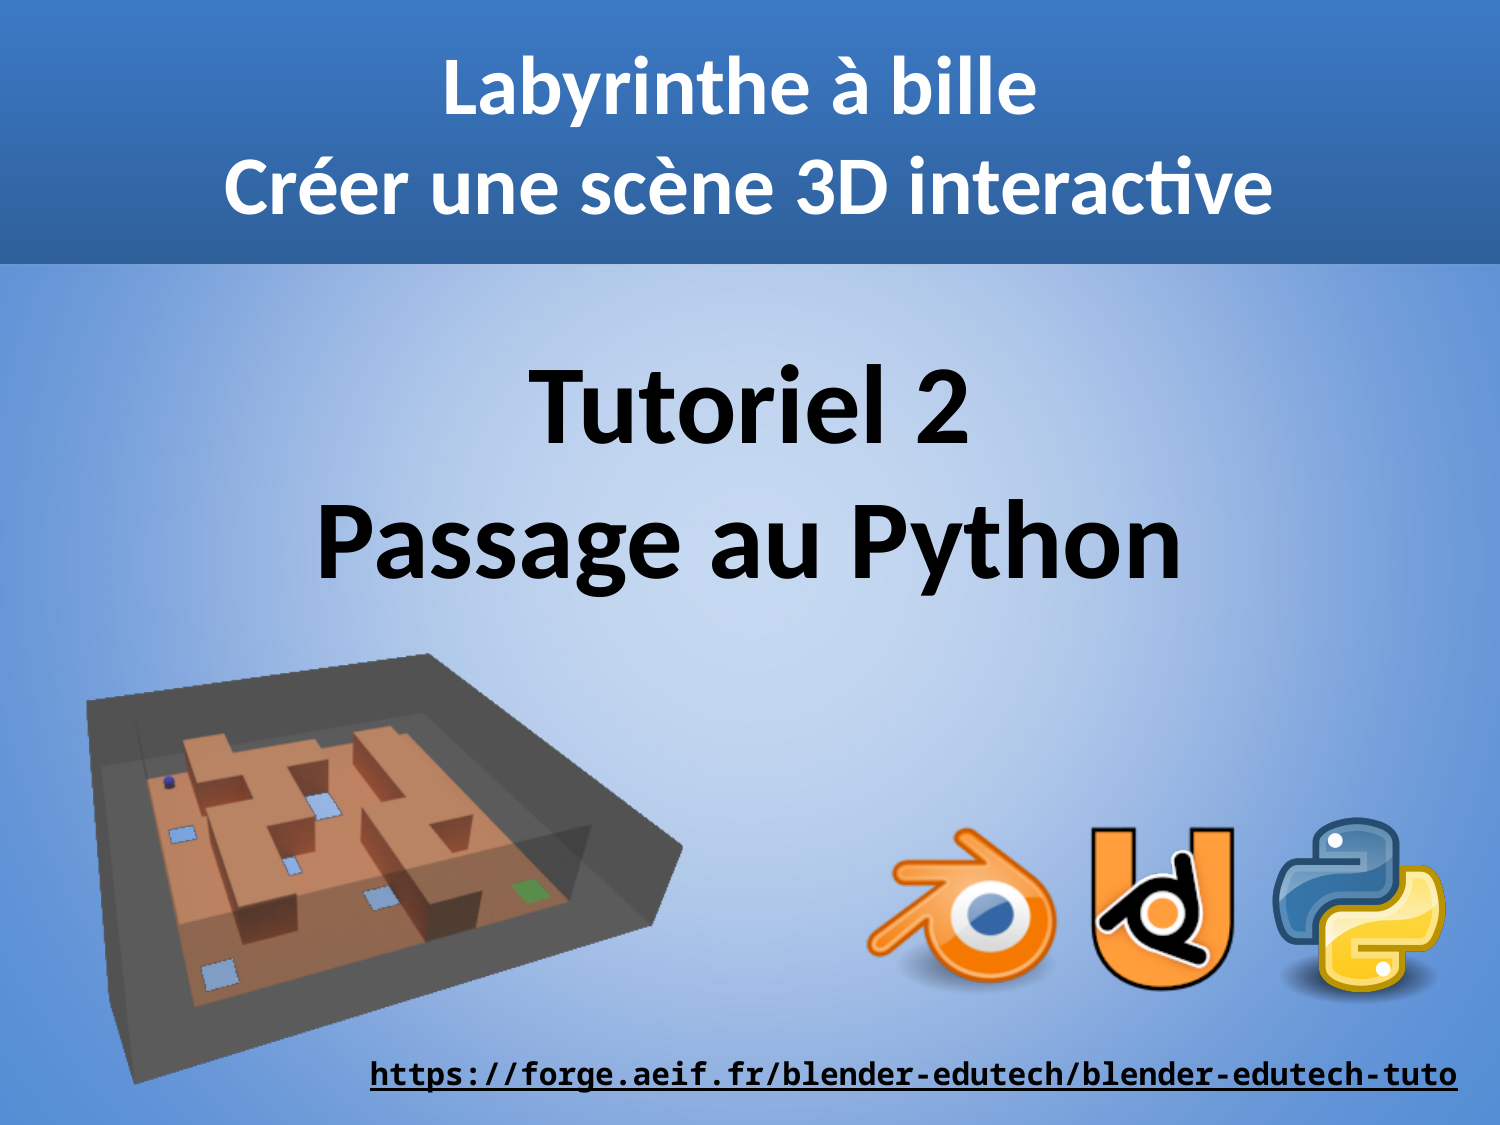

Labyrinthe à bille
Créer une scène 3D interactive
# Tutoriel 2
Passage au Python
https://forge.aeif.fr/blender-edutech/blender-edutech-tuto